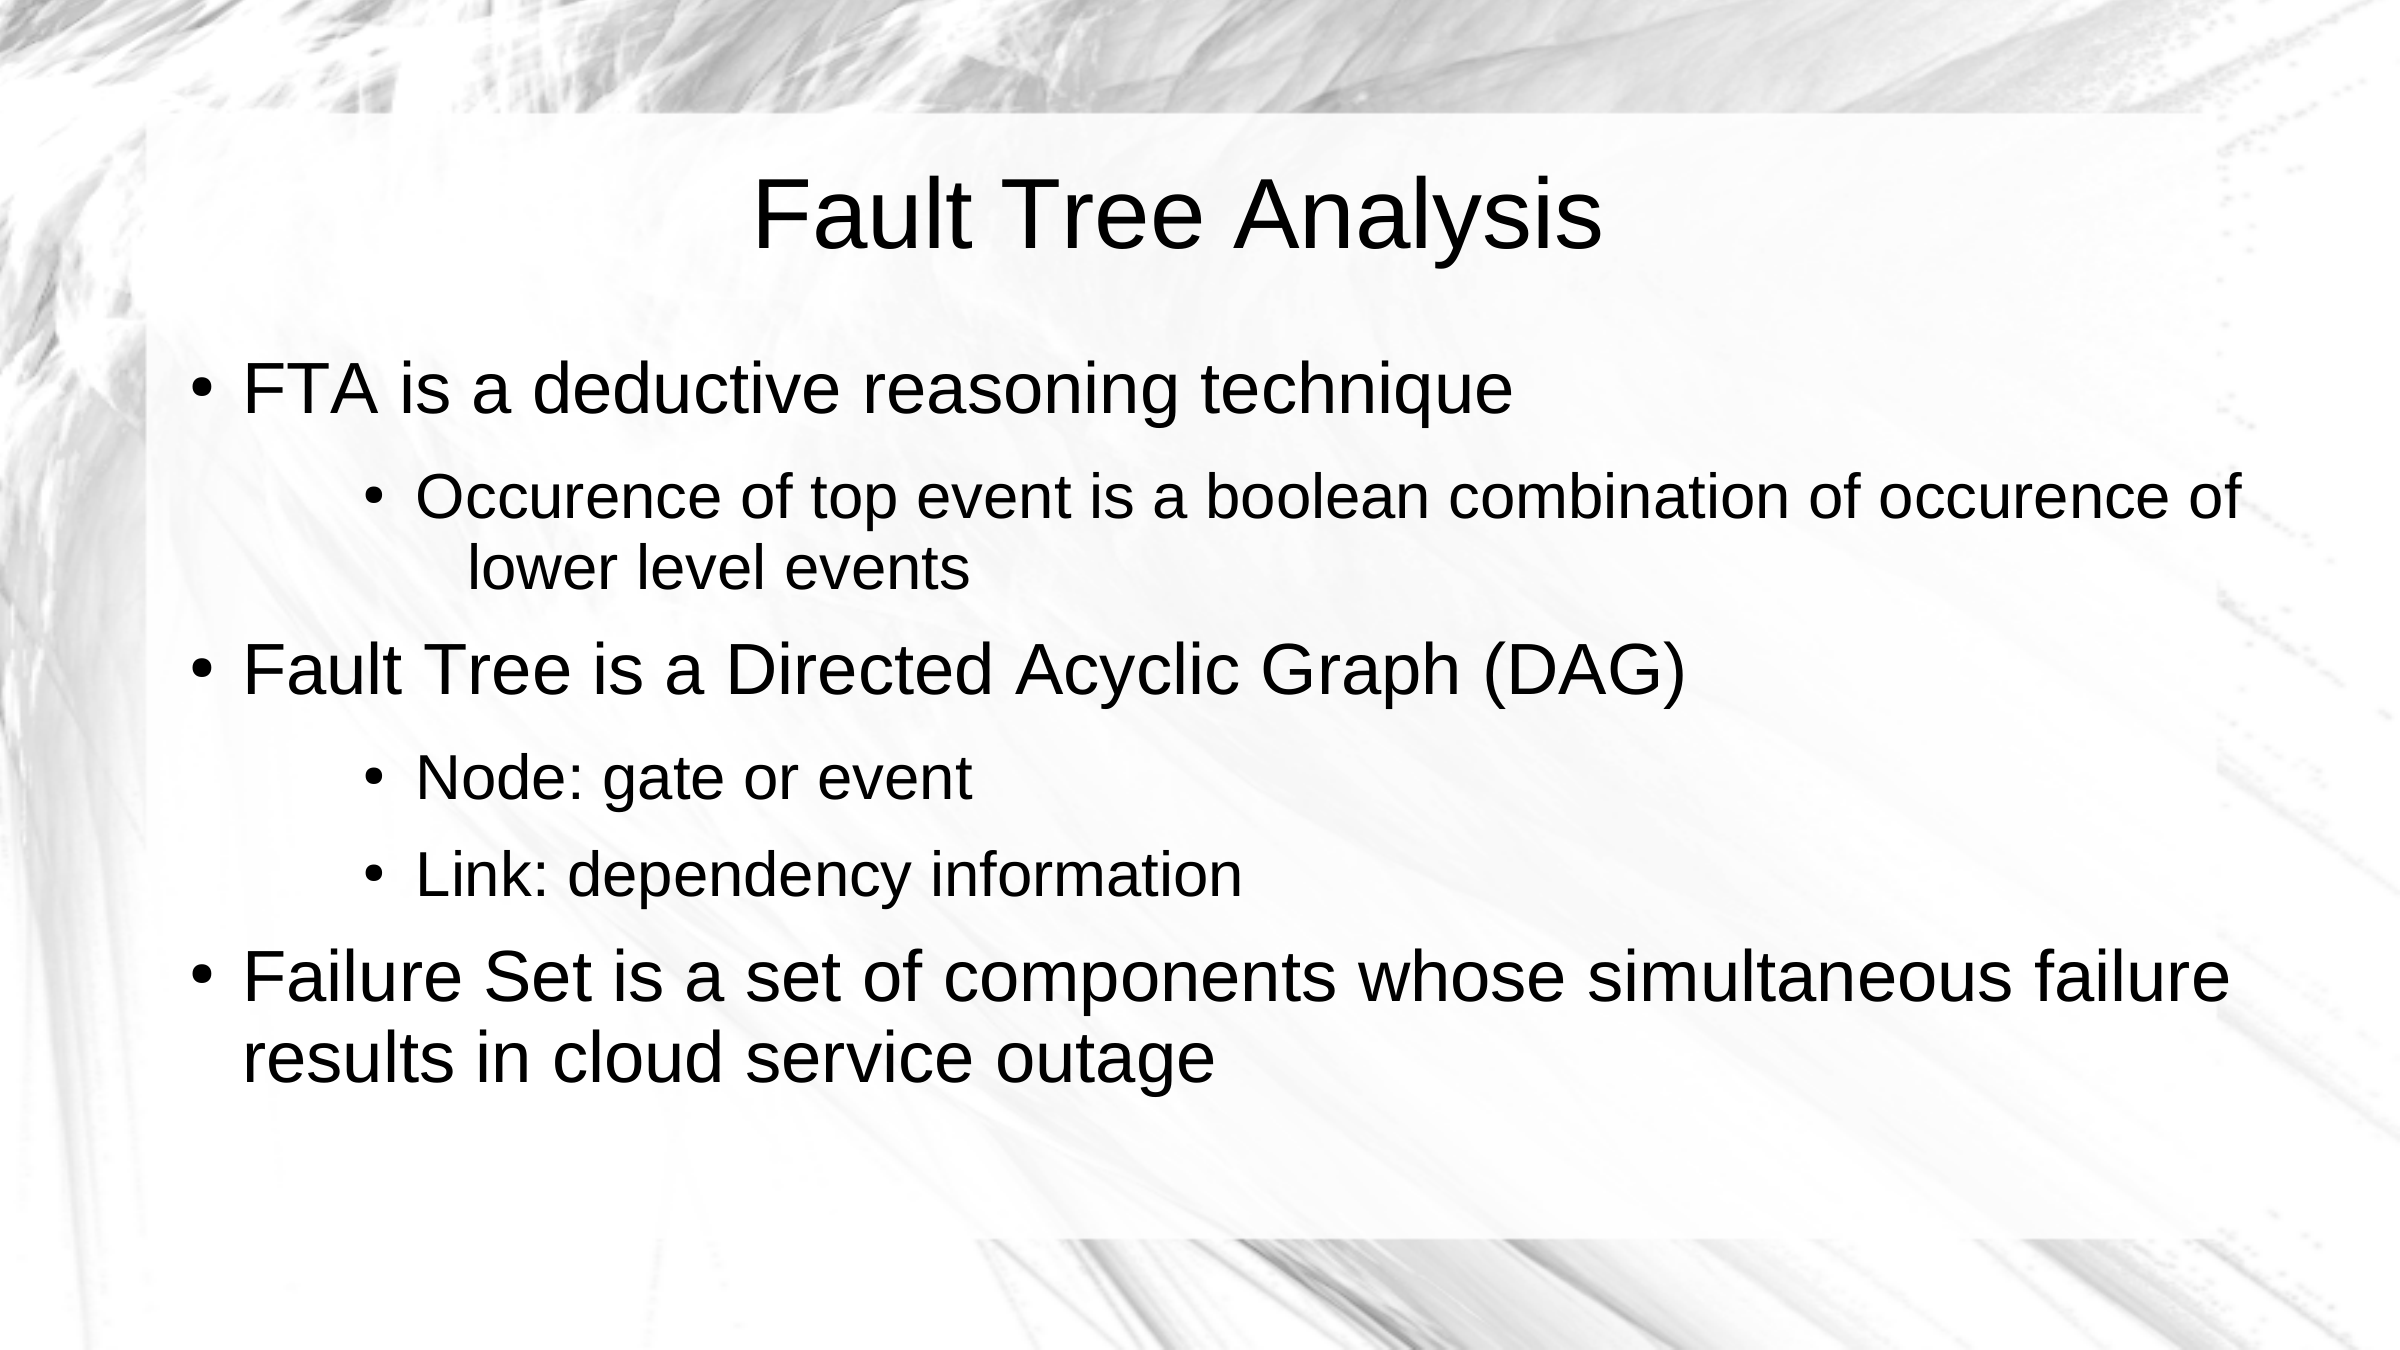

# Fault Tree Analysis
FTA is a deductive reasoning technique
Occurence of top event is a boolean combination of occurence of lower level events
Fault Tree is a Directed Acyclic Graph (DAG)
Node: gate or event
Link: dependency information
Failure Set is a set of components whose simultaneous failure results in cloud service outage